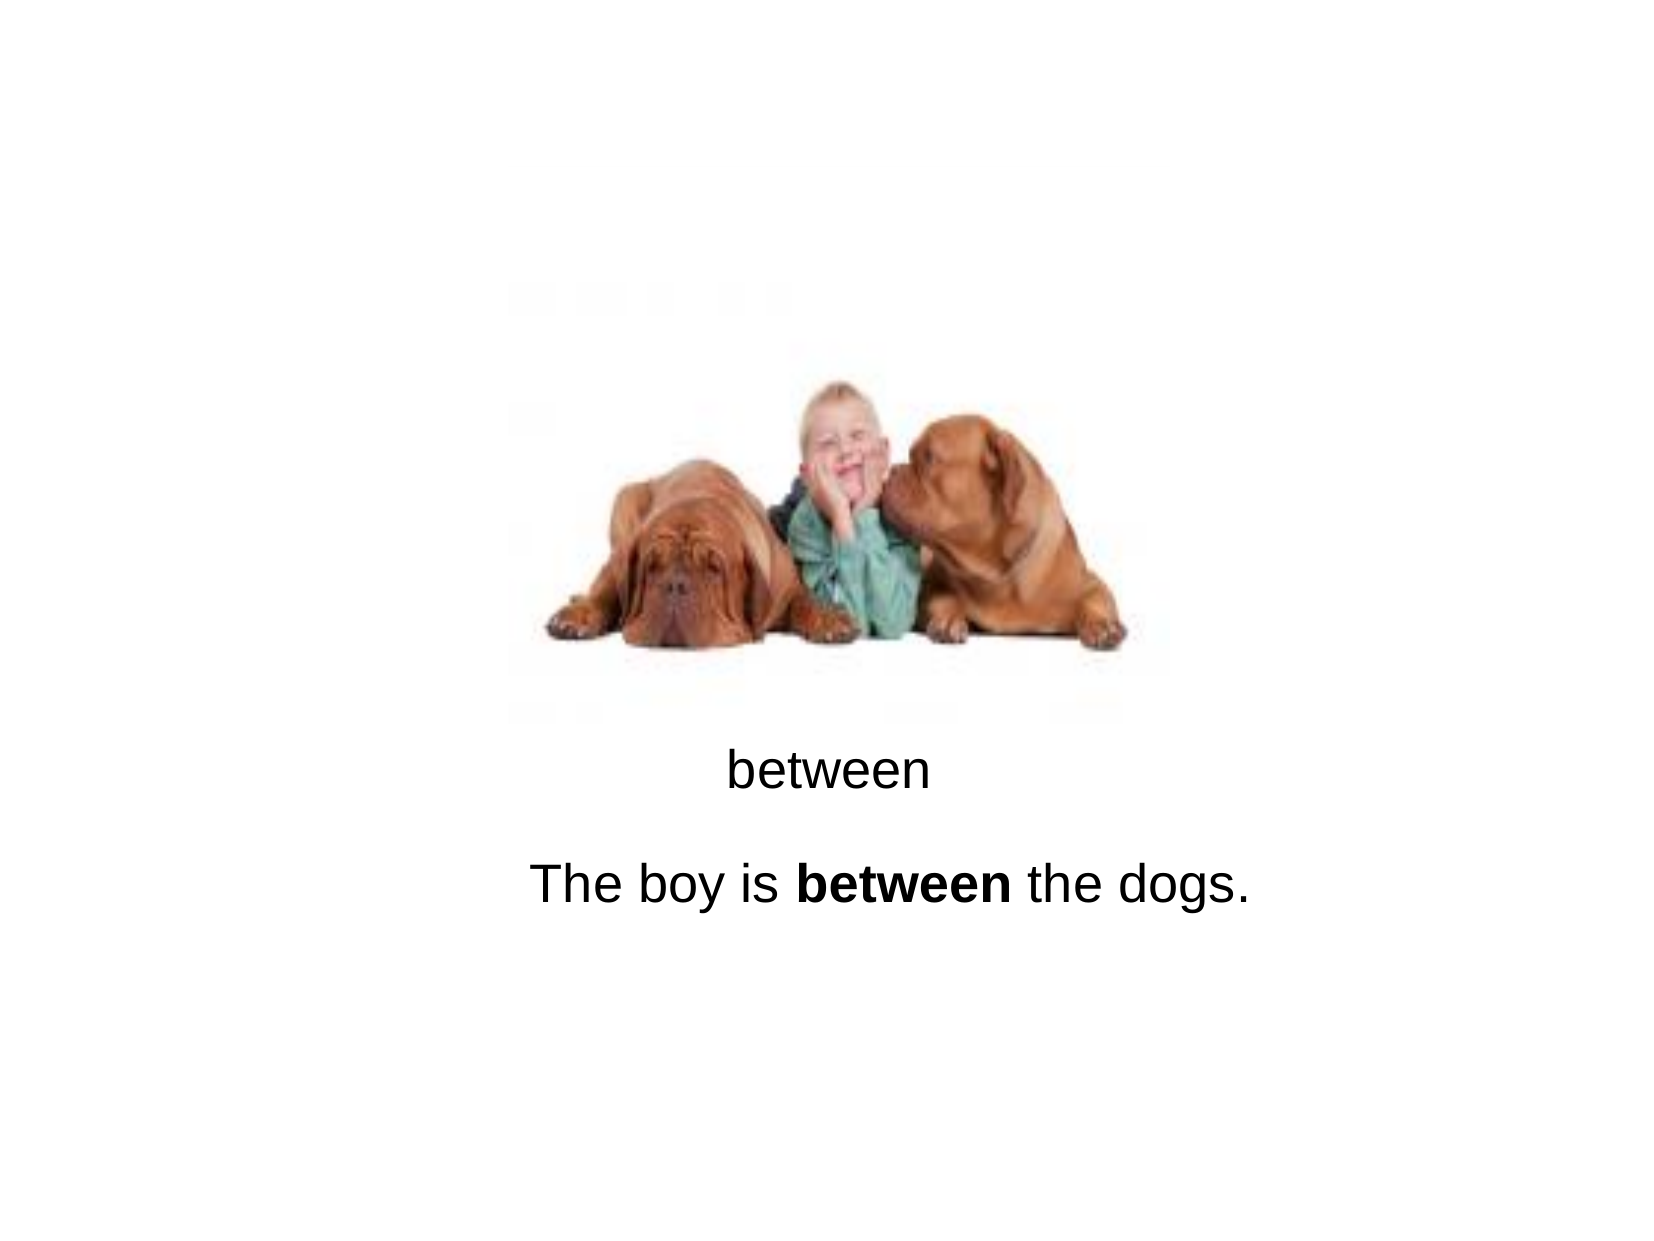

between
The boy is between the dogs.